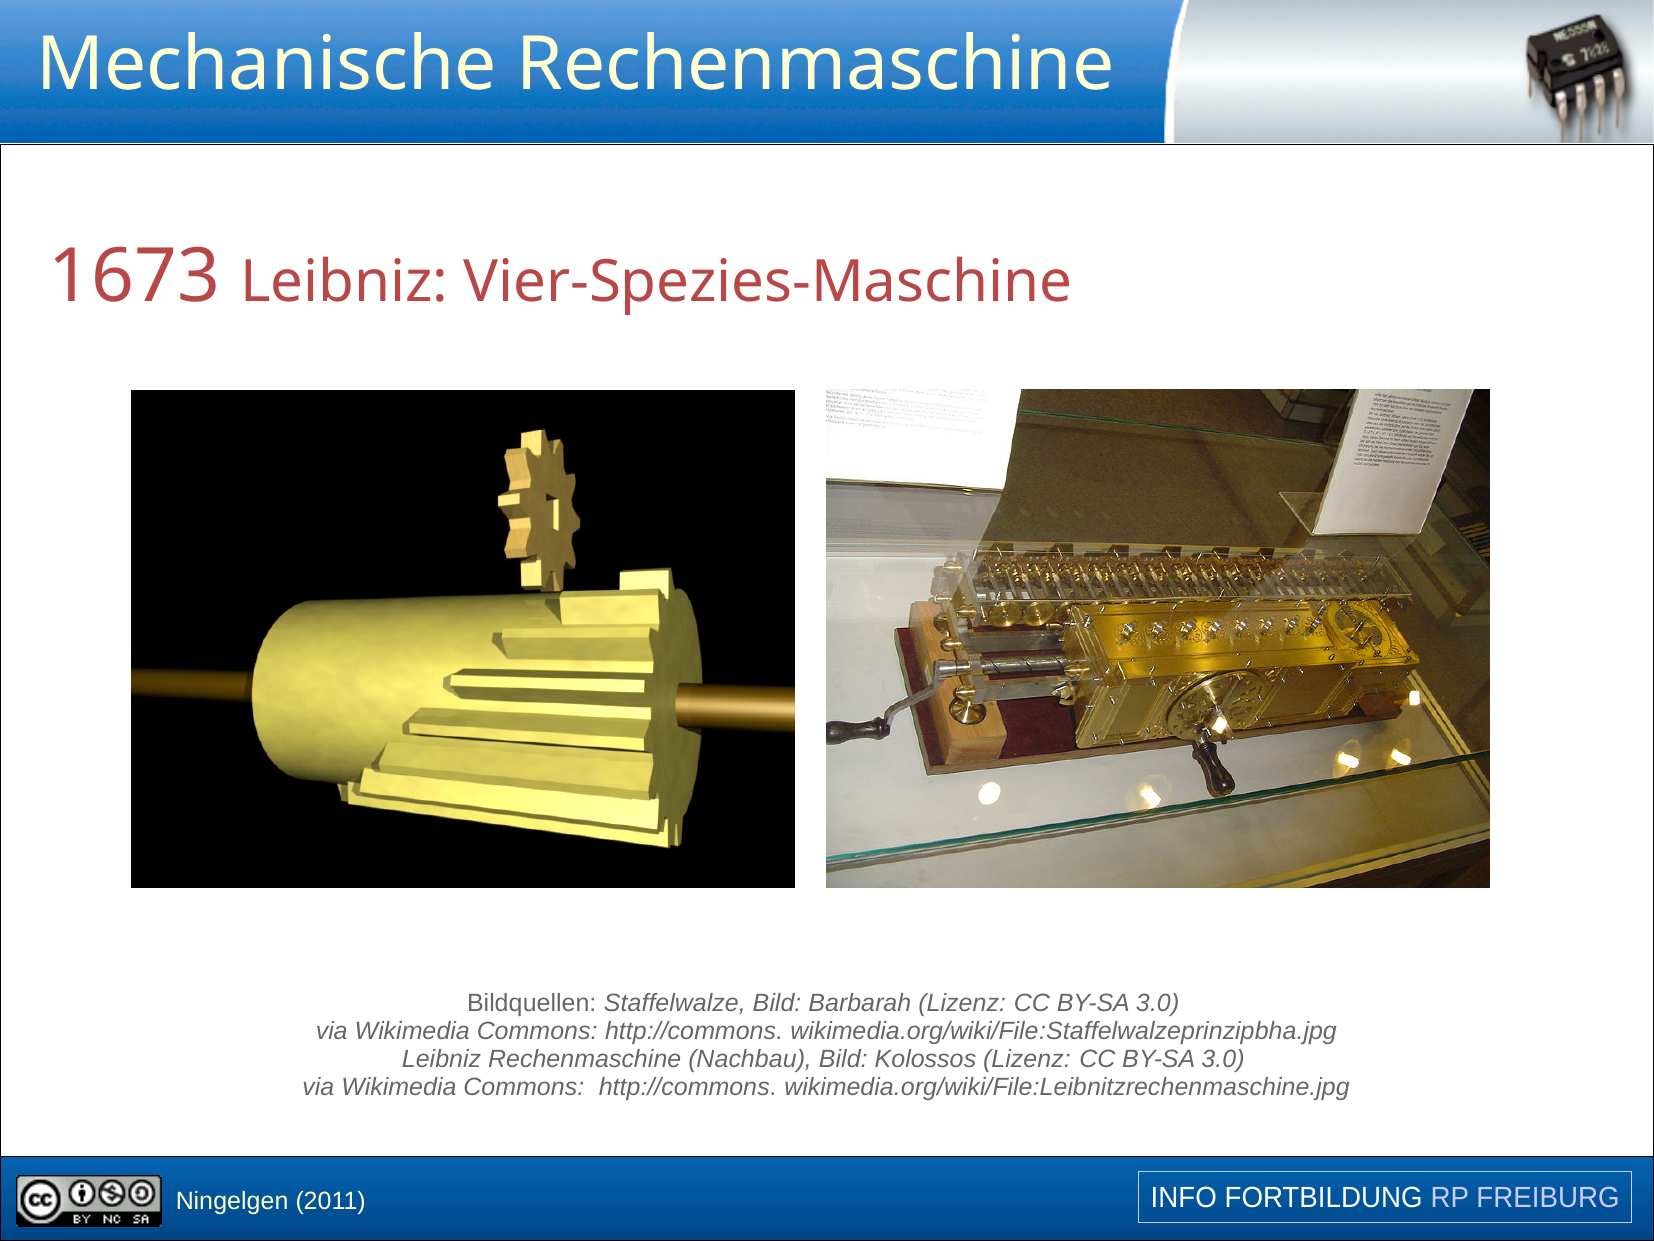

# Mechanische Rechenmaschine
1673 Leibniz: Vier-Spezies-Maschine
Bildquellen: Staffelwalze, Bild: Barbarah (Lizenz: CC BY-SA 3.0)
via Wikimedia Commons: http://commons. wikimedia.org/wiki/File:Staffelwalzeprinzipbha.jpg
Leibniz Rechenmaschine (Nachbau), Bild: Kolossos (Lizenz: CC BY-SA 3.0)
via Wikimedia Commons: http://commons. wikimedia.org/wiki/File:Leibnitzrechenmaschine.jpg